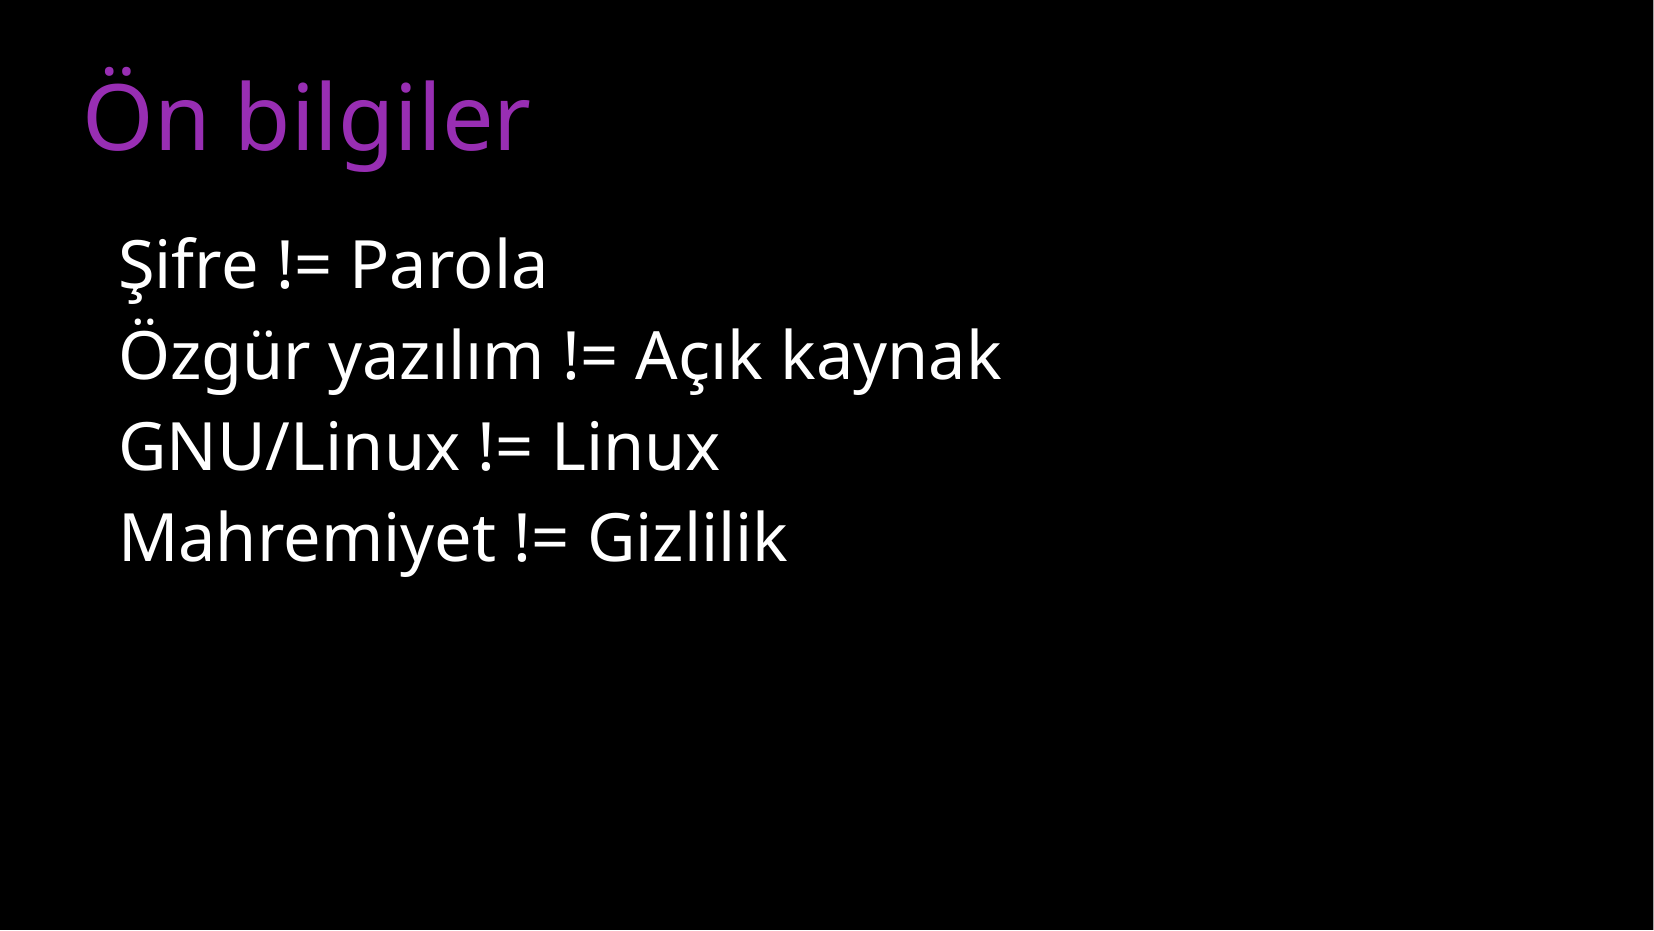

# Ön bilgiler
Şifre != Parola
Özgür yazılım != Açık kaynak
GNU/Linux != Linux
Mahremiyet != Gizlilik